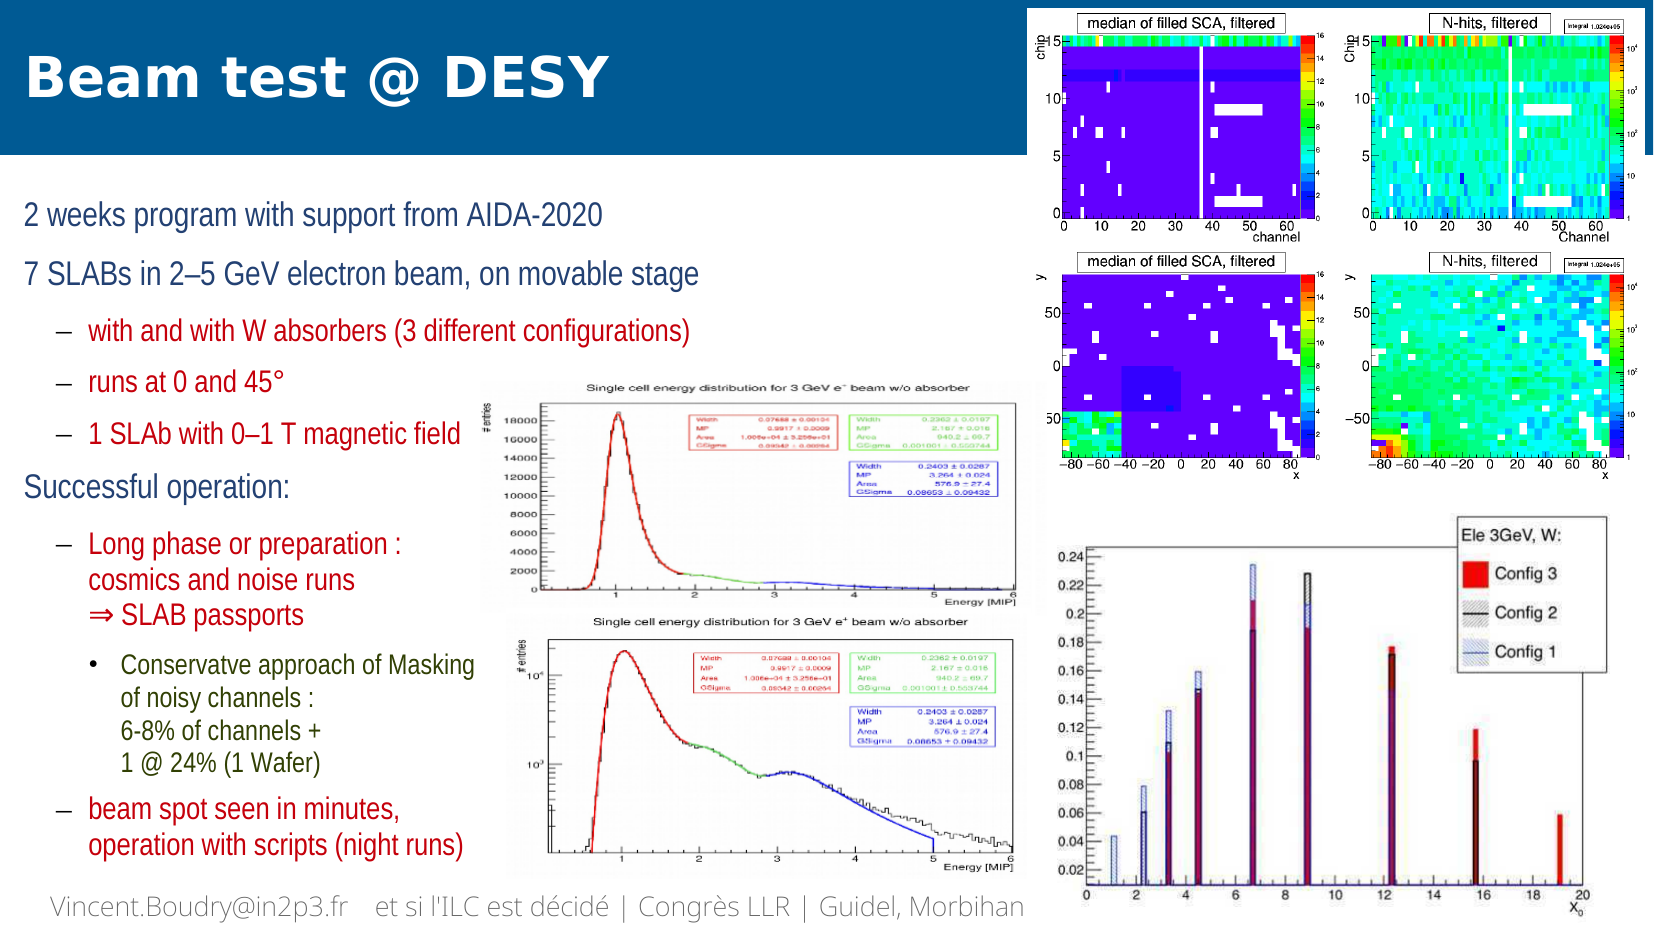

# Beam test @ DESY
2 weeks program with support from AIDA-2020
7 SLABs in 2–5 GeV electron beam, on movable stage
with and with W absorbers (3 different configurations)
runs at 0 and 45°
1 SLAb with 0–1 T magnetic field
Successful operation:
Long phase or preparation :
cosmics and noise runs
⇒ SLAB passports
Conservatve approach of Masking
of noisy channels :
6-8% of channels +
1 @ 24% (1 Wafer)
beam spot seen in minutes,
operation with scripts (night runs)
et si l'ILC est décidé | Congrès LLR | Guidel, Morbihan
39